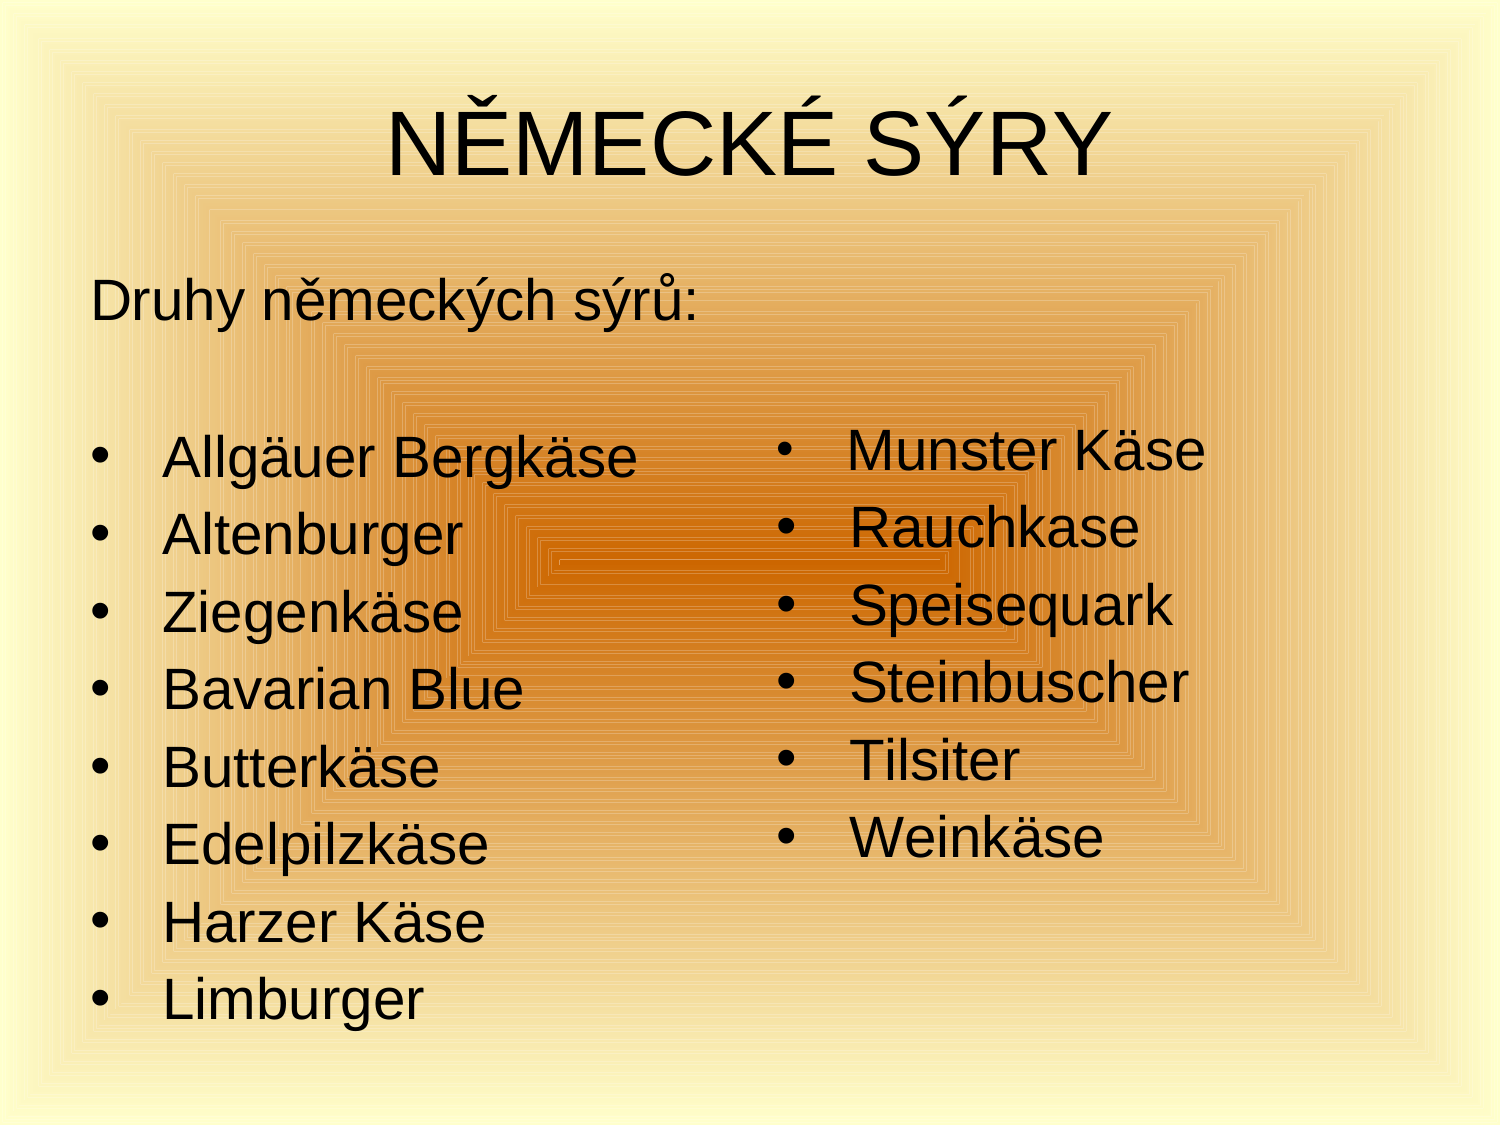

# NĚMECKÉ SÝRY
Druhy německých sýrů:
 Allgäuer Bergkäse
 Altenburger
 Ziegenkäse
 Bavarian Blue
 Butterkäse
 Edelpilzkäse
 Harzer Käse
 Limburger
 Munster Käse
 Rauchkase
 Speisequark
 Steinbuscher
 Tilsiter
 Weinkäse